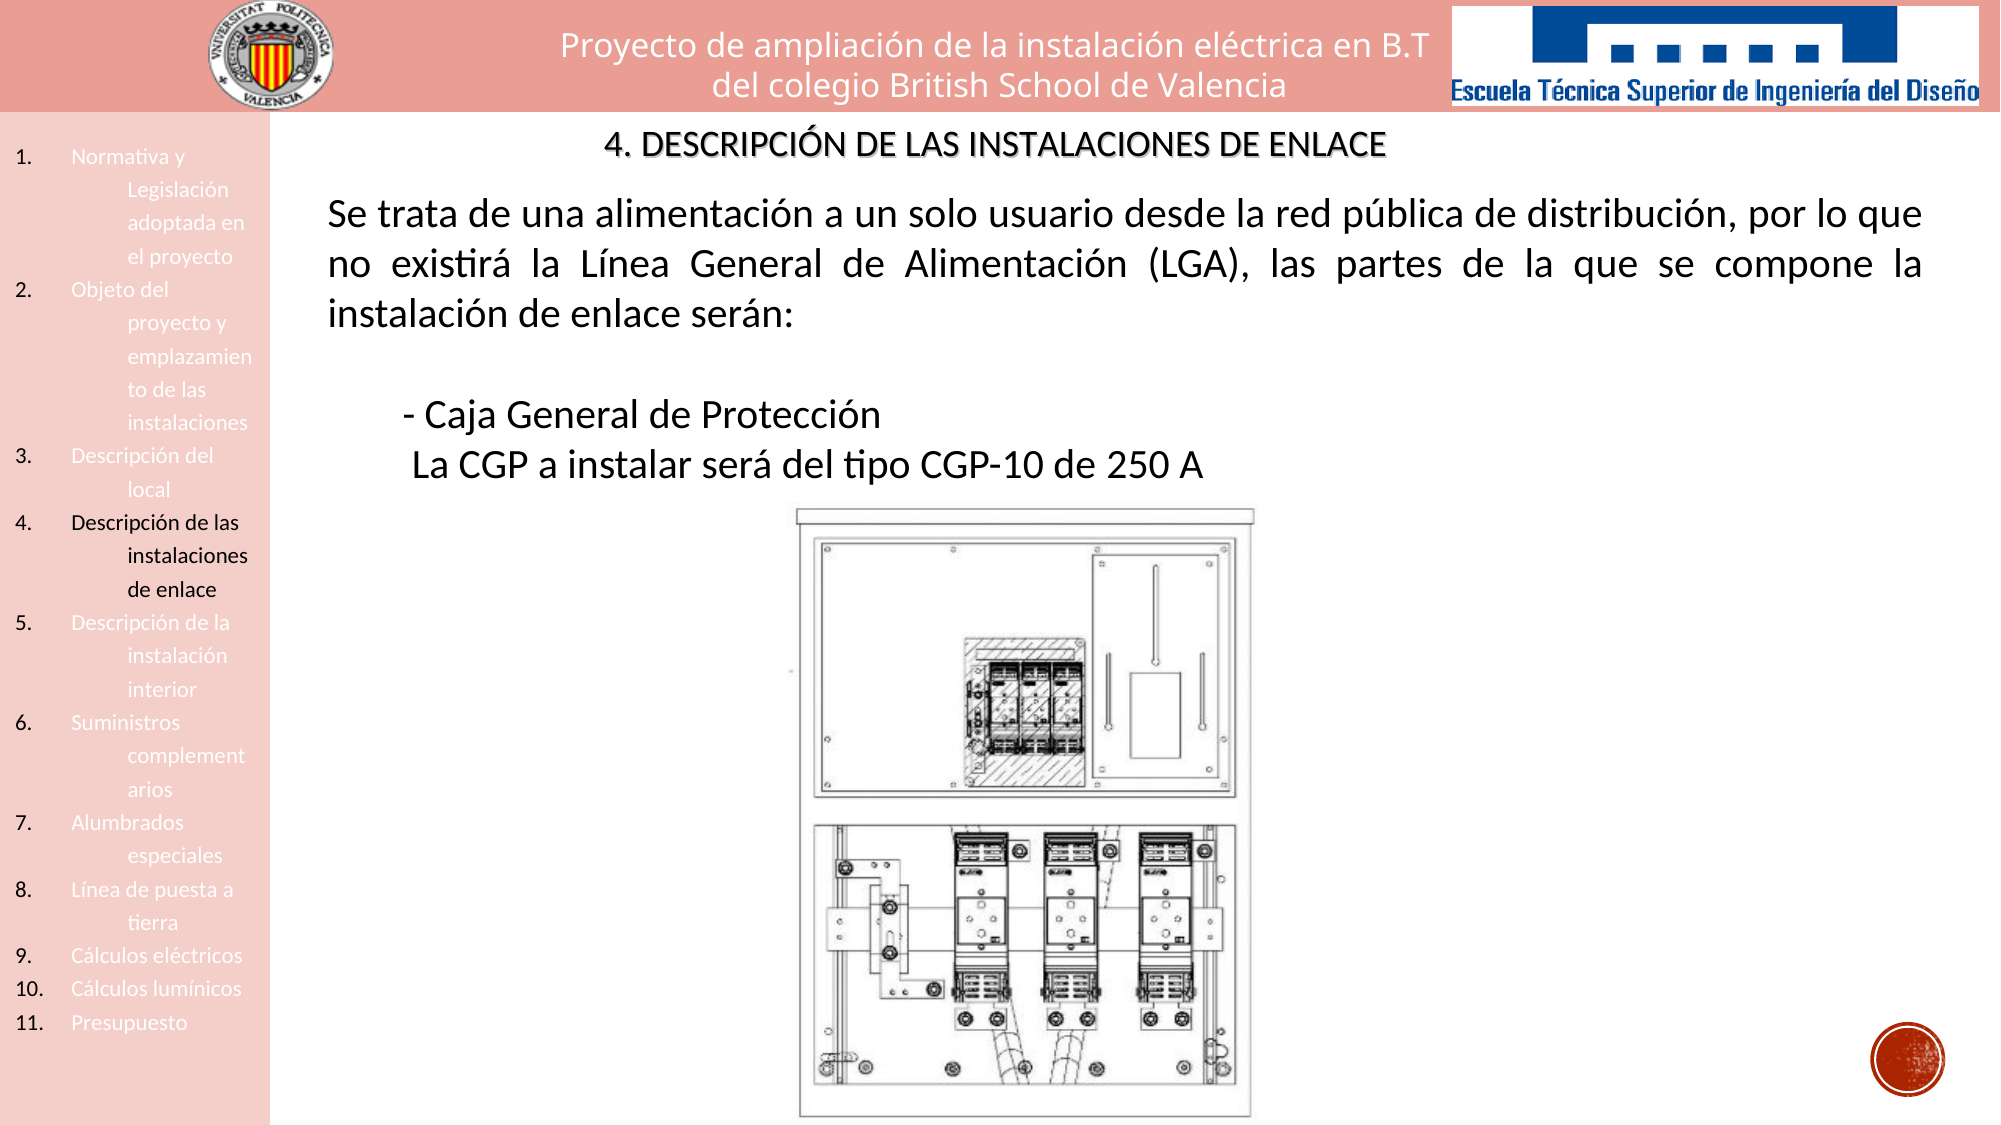

Proyecto de ampliación de la instalación eléctrica en B.T
del colegio British School de Valencia
4. DESCRIPCIÓN DE LAS INSTALACIONES DE ENLACE
Normativa y Legislación adoptada en el proyecto
Objeto del proyecto y emplazamiento de las instalaciones
Descripción del local
Descripción de las instalaciones de enlace
Descripción de la instalación interior
Suministros complementarios
Alumbrados especiales
Línea de puesta a tierra
Cálculos eléctricos
Cálculos lumínicos
Presupuesto
Se trata de una alimentación a un solo usuario desde la red pública de distribución, por lo que no existirá la Línea General de Alimentación (LGA), las partes de la que se compone la instalación de enlace serán:
	- Caja General de Protección
	 La CGP a instalar será del tipo CGP-10 de 250 A